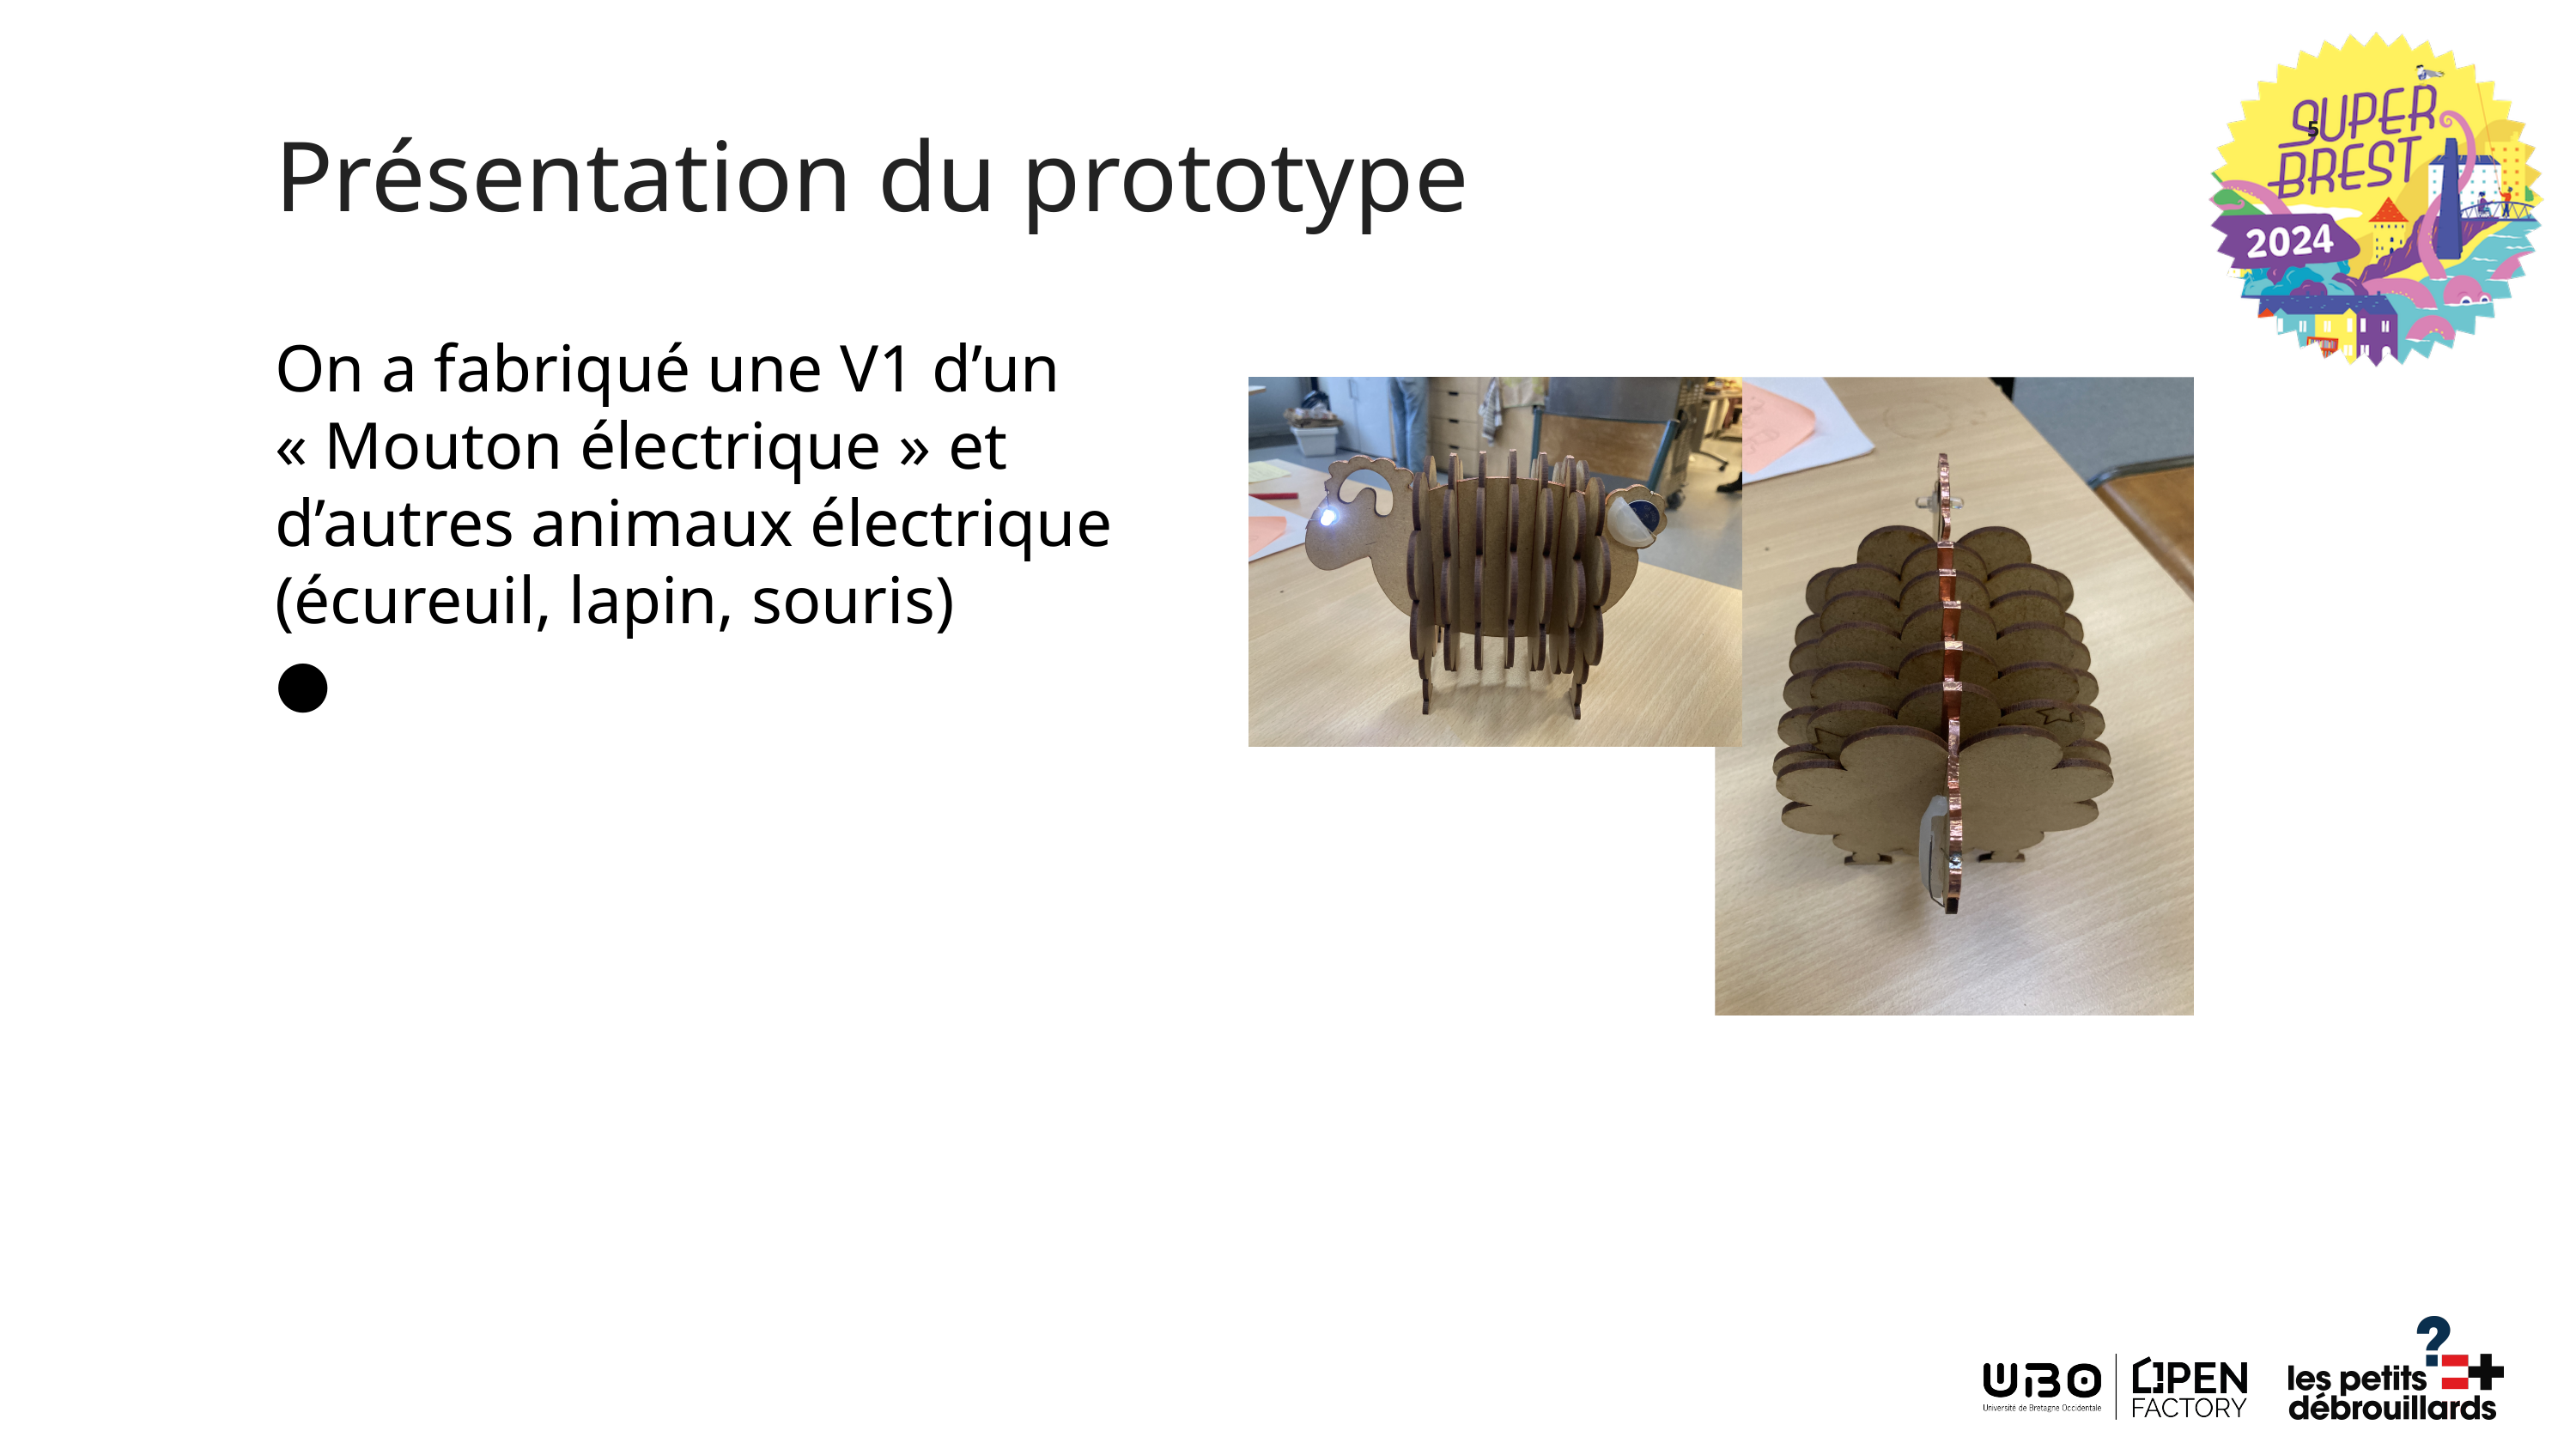

# Présentation du prototype
On a fabriqué une V1 d’un « Mouton électrique » et d’autres animaux électrique (écureuil, lapin, souris)